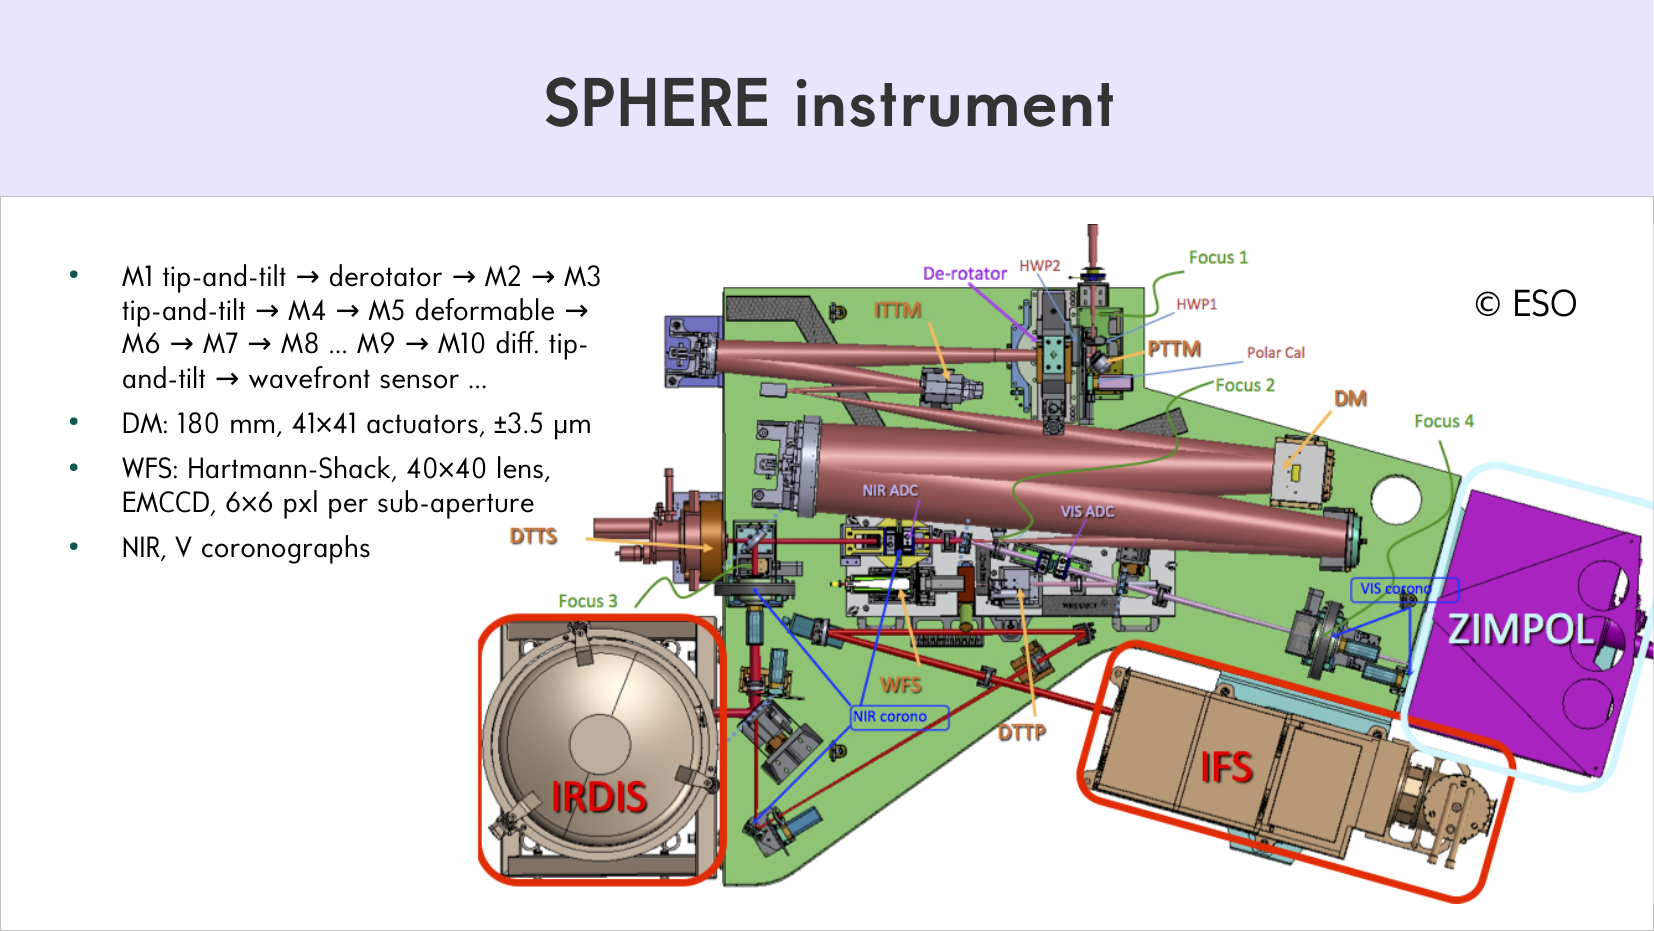

# SPHERE instrument
M1 tip-and-tilt → derotator → M2 → M3 tip-and-tilt → M4 → M5 deformable → M6 → M7 → M8 ... M9 → M10 diff. tip-and-tilt → wavefront sensor ...
DM: 180 mm, 41×41 actuators, ±3.5 µm
WFS: Hartmann-Shack, 40×40 lens, EMCCD, 6×6 pxl per sub-aperture
NIR, V coronographs
© ESO